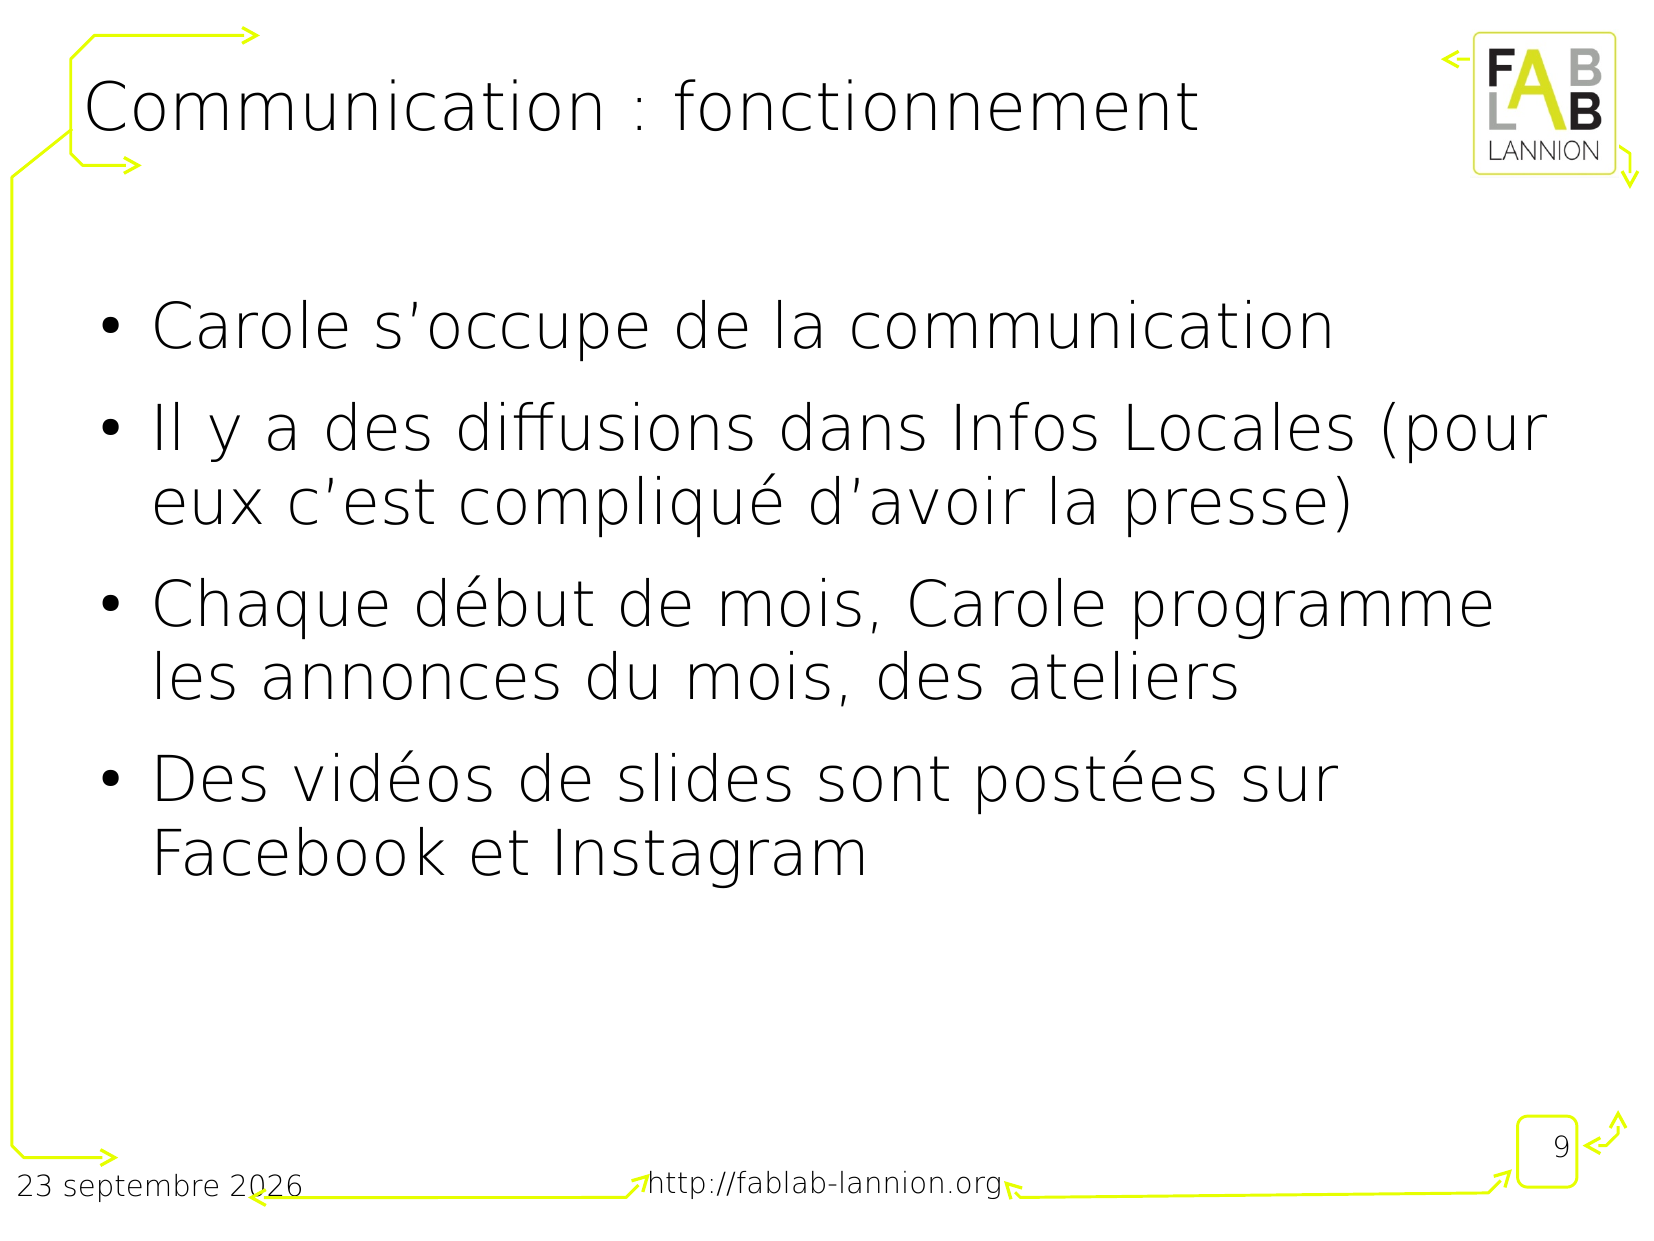

# Communication : fonctionnement
Carole s’occupe de la communication
Il y a des diffusions dans Infos Locales (pour eux c’est compliqué d’avoir la presse)
Chaque début de mois, Carole programme les annonces du mois, des ateliers
Des vidéos de slides sont postées sur Facebook et Instagram
9